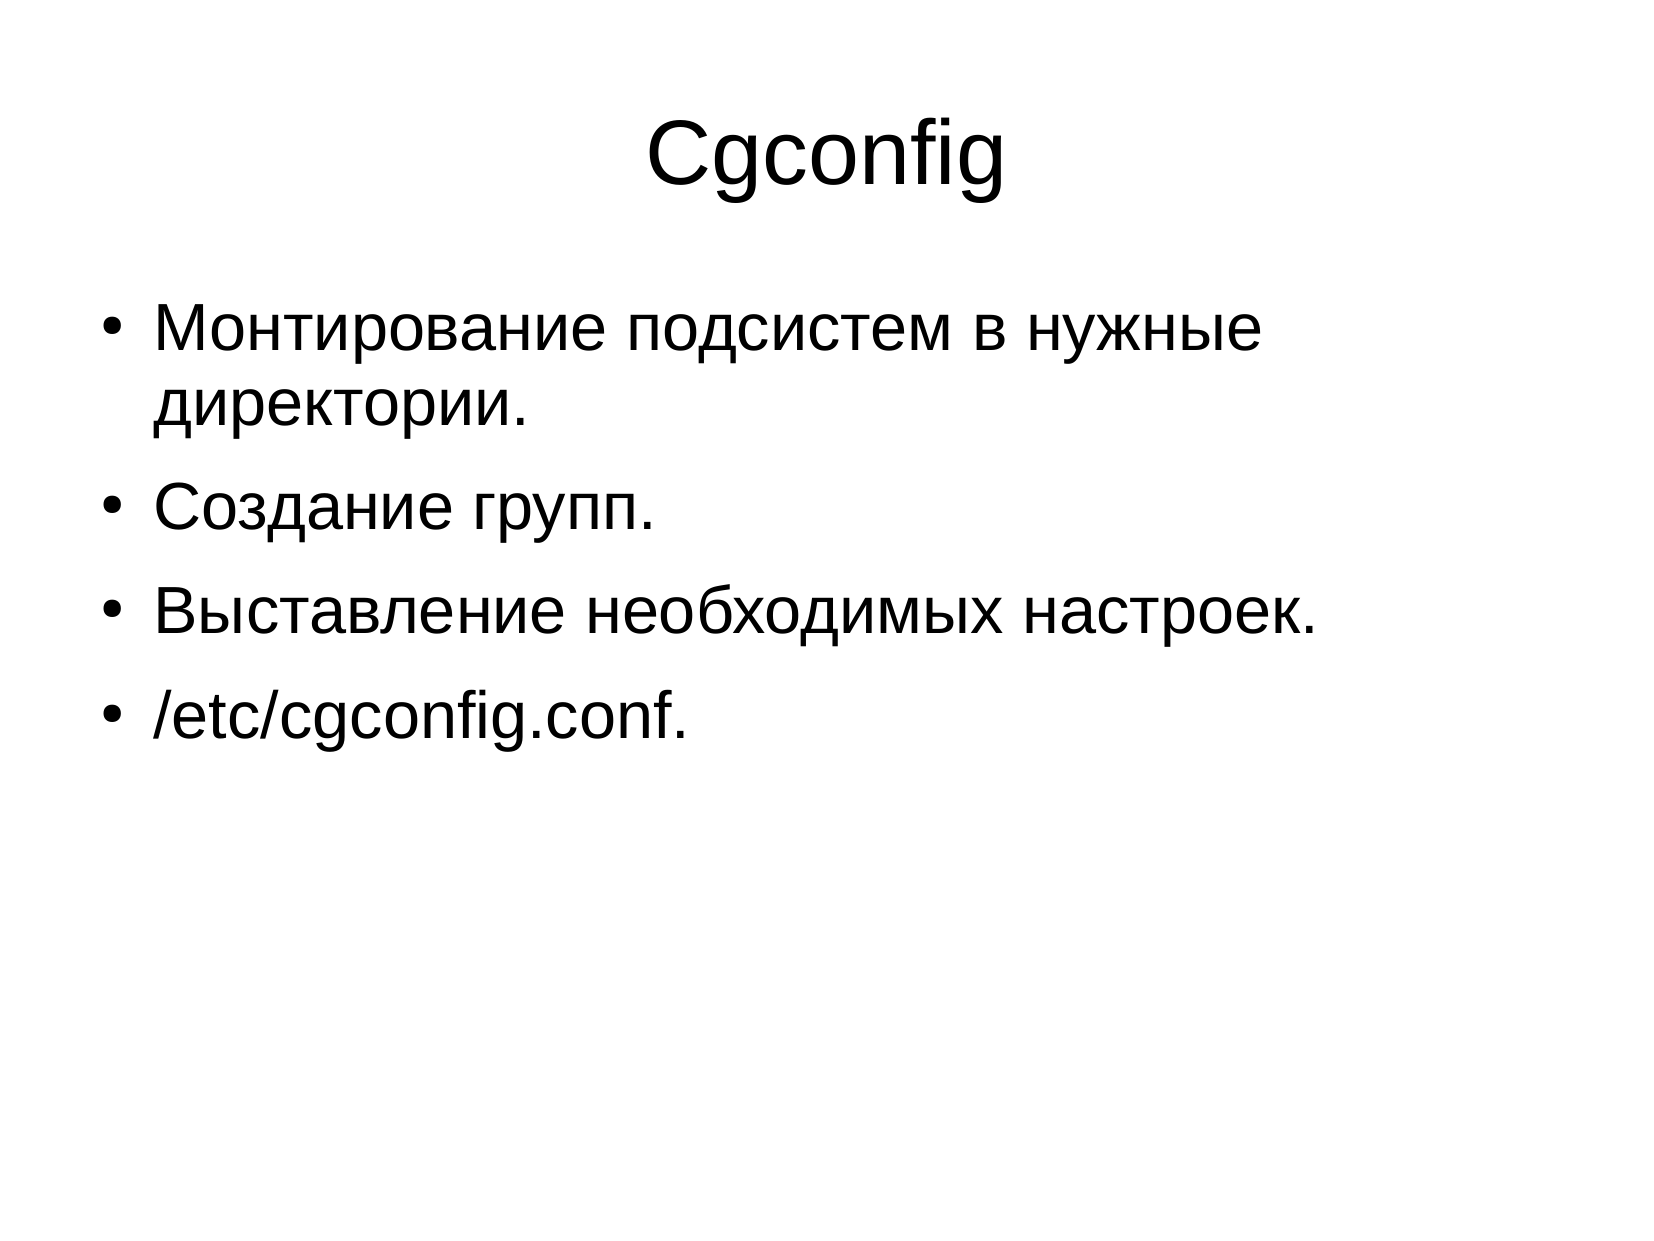

# Cgconfig
Монтирование подсистем в нужные директории.
Создание групп.
Выставление необходимых настроек.
/etc/cgconfig.conf.